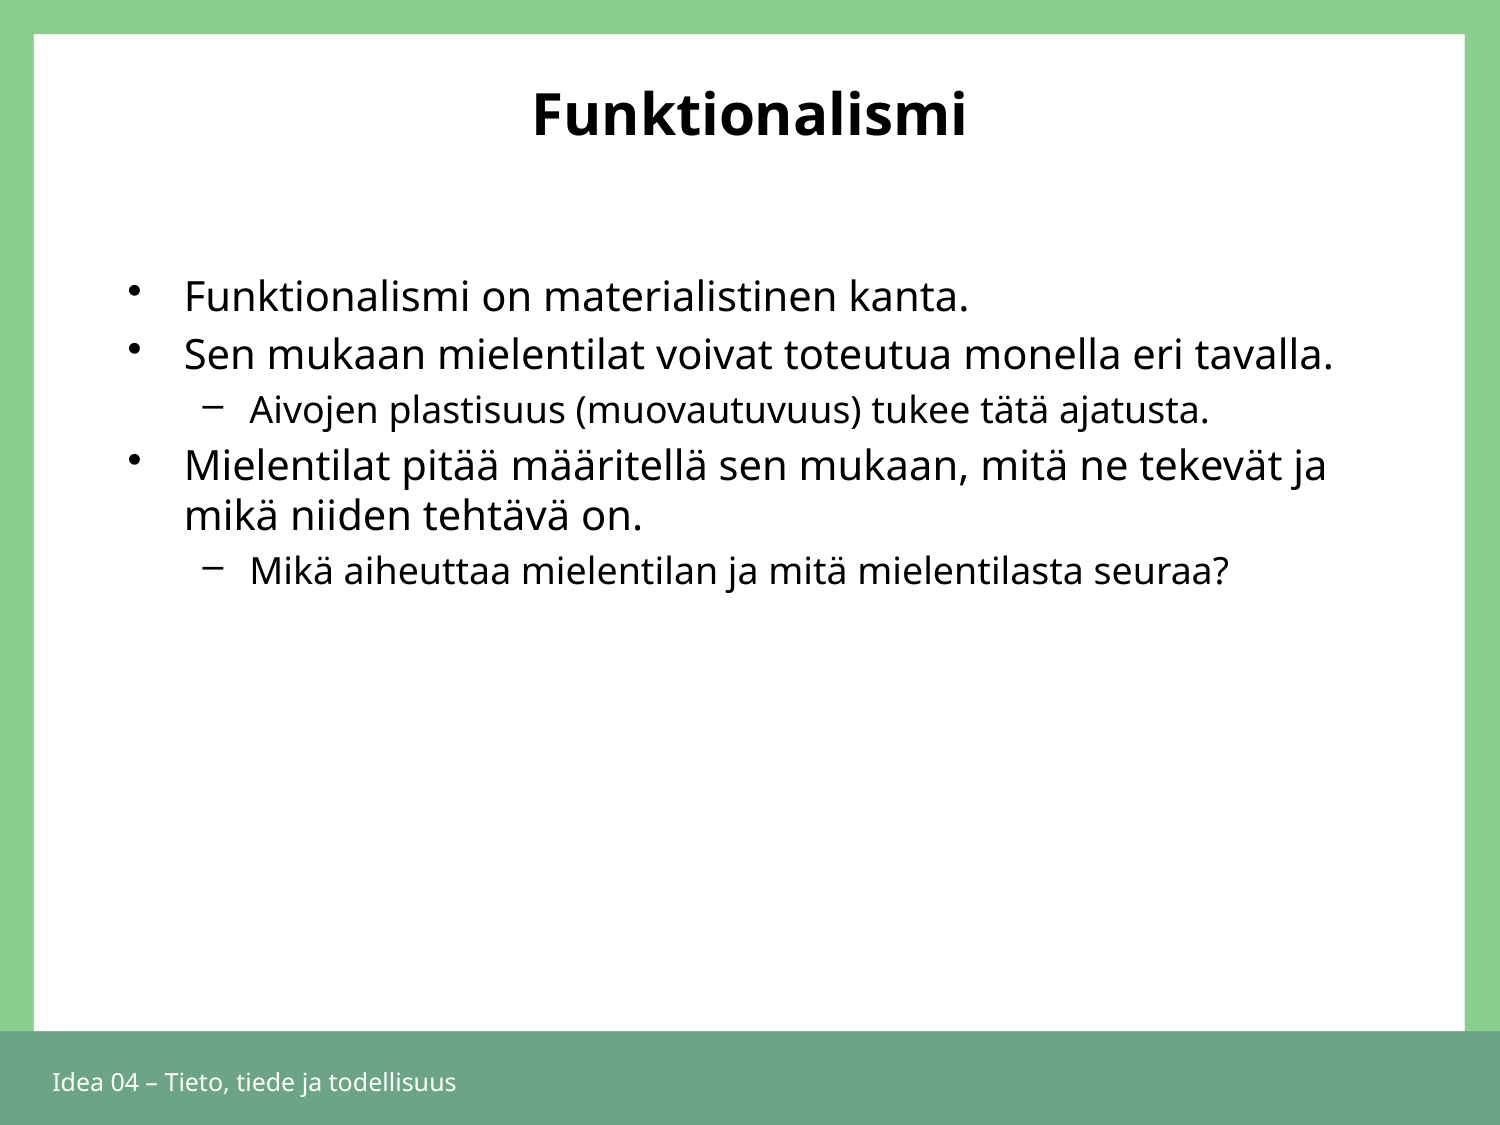

# Funktionalismi
Funktionalismi on materialistinen kanta.
Sen mukaan mielentilat voivat toteutua monella eri tavalla.
Aivojen plastisuus (muovautuvuus) tukee tätä ajatusta.
Mielentilat pitää määritellä sen mukaan, mitä ne tekevät ja mikä niiden tehtävä on.
Mikä aiheuttaa mielentilan ja mitä mielentilasta seuraa?